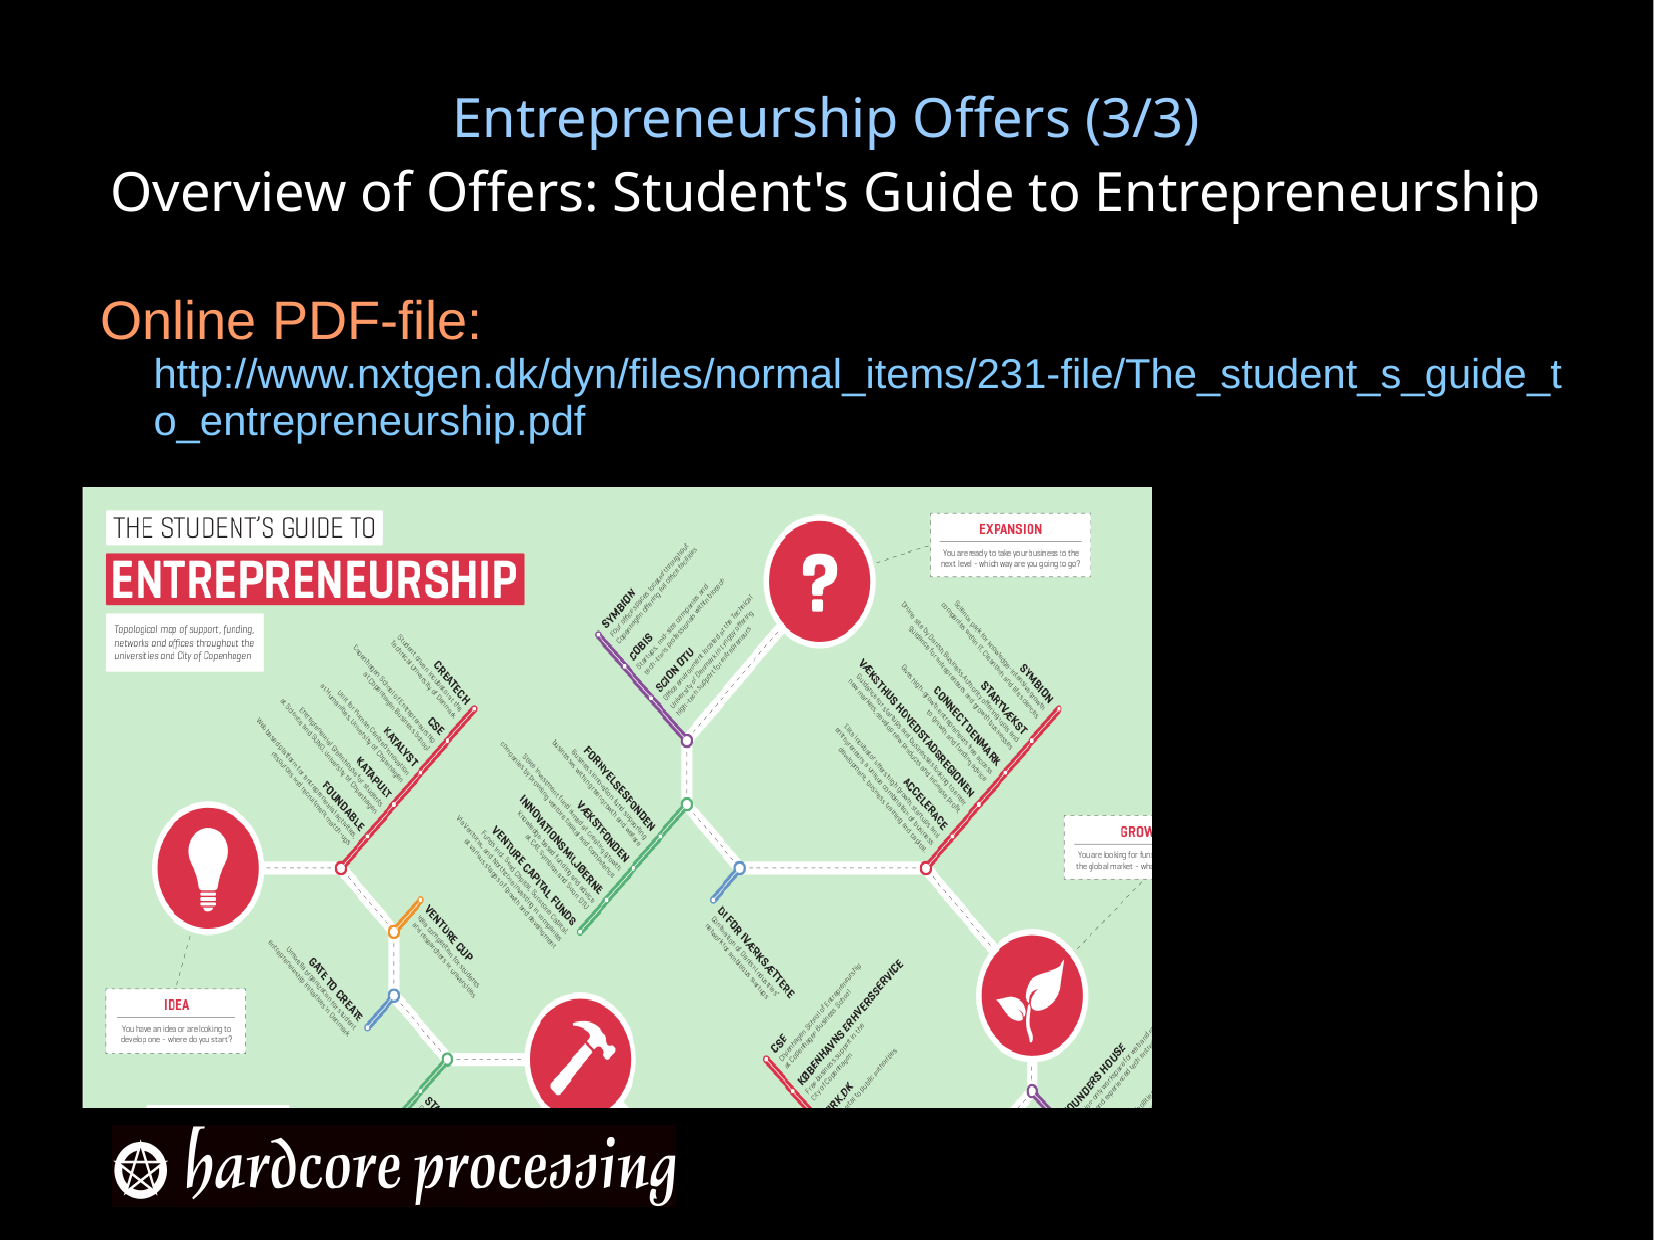

# Entrepreneurship Offers (3/3) Overview of Offers: Student's Guide to Entrepreneurship
Online PDF-file:
http://www.nxtgen.dk/dyn/files/normal_items/231-file/The_student_s_guide_to_entrepreneurship.pdf